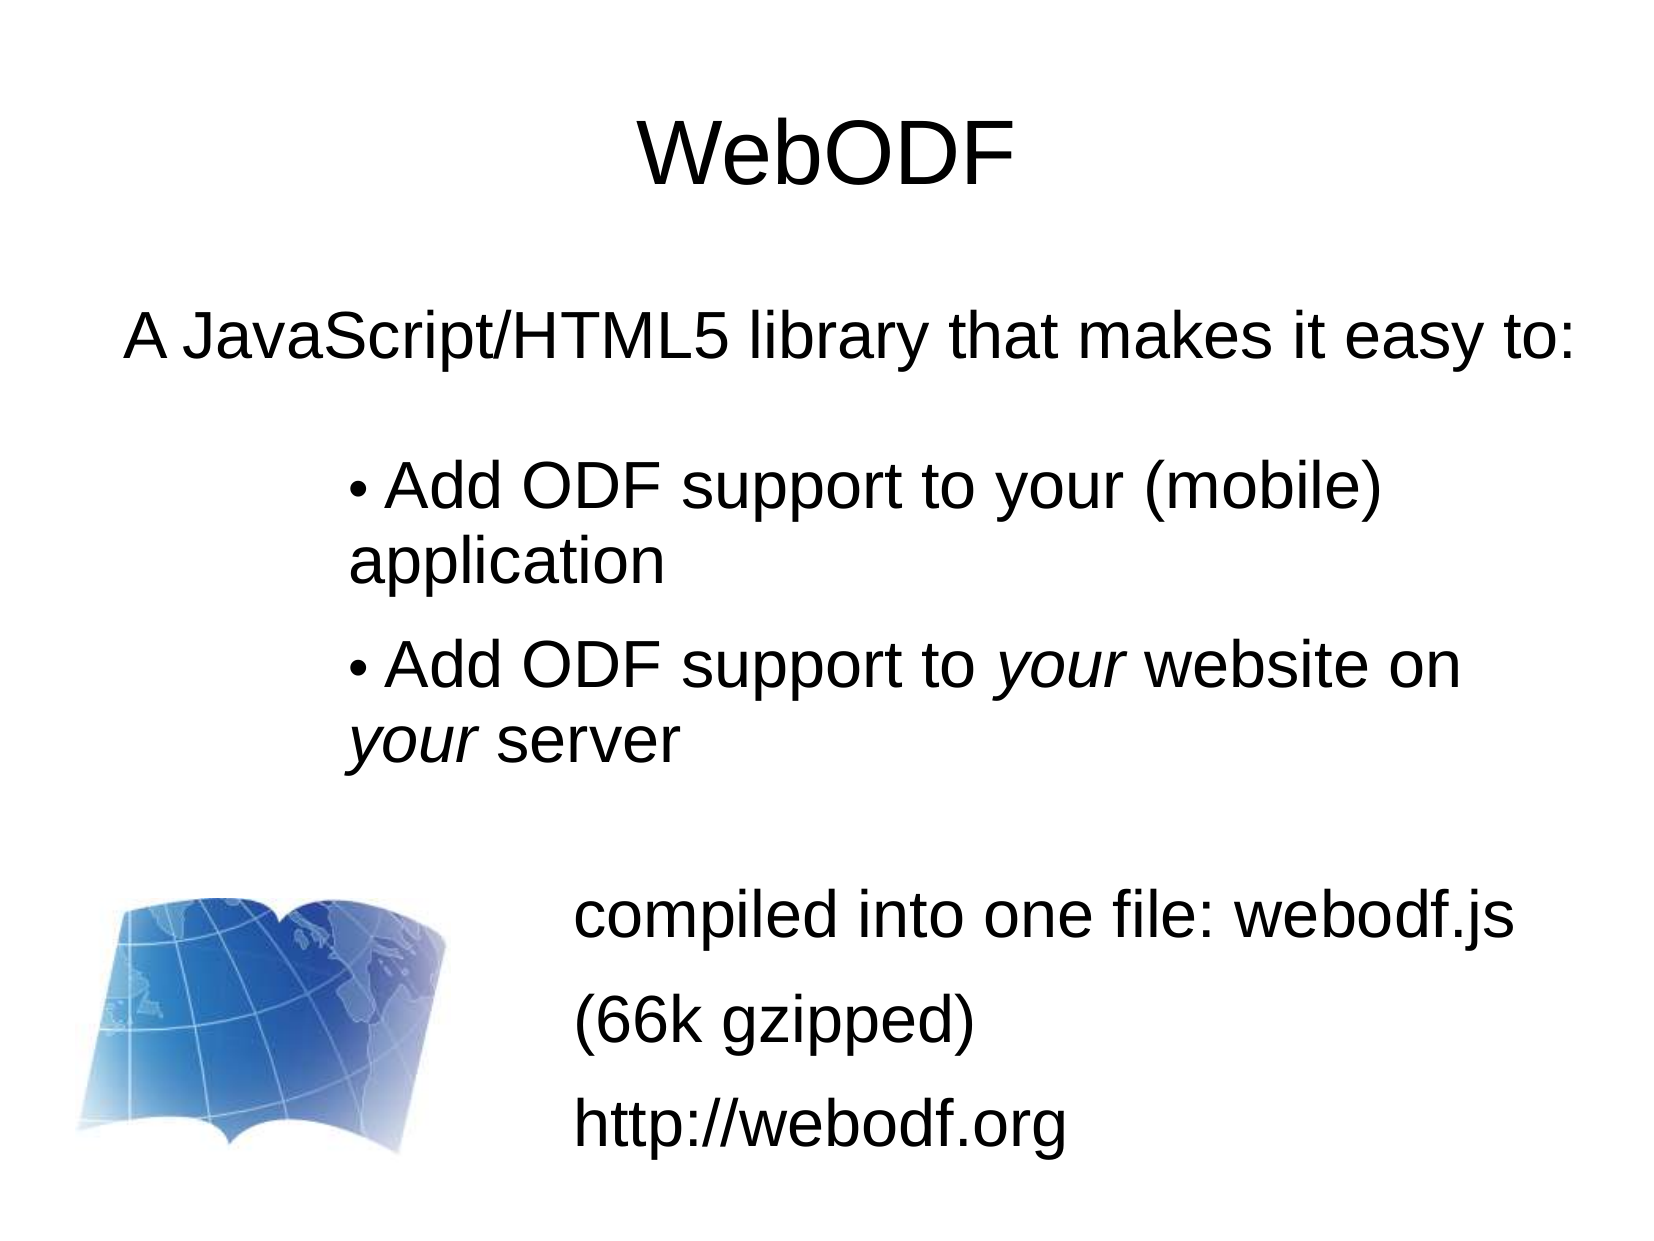

WebODF
A JavaScript/HTML5 library that makes it easy to:
• Add ODF support to your (mobile) application
• Add ODF support to your website on your server
compiled into one file: webodf.js
(66k gzipped)
http://webodf.org